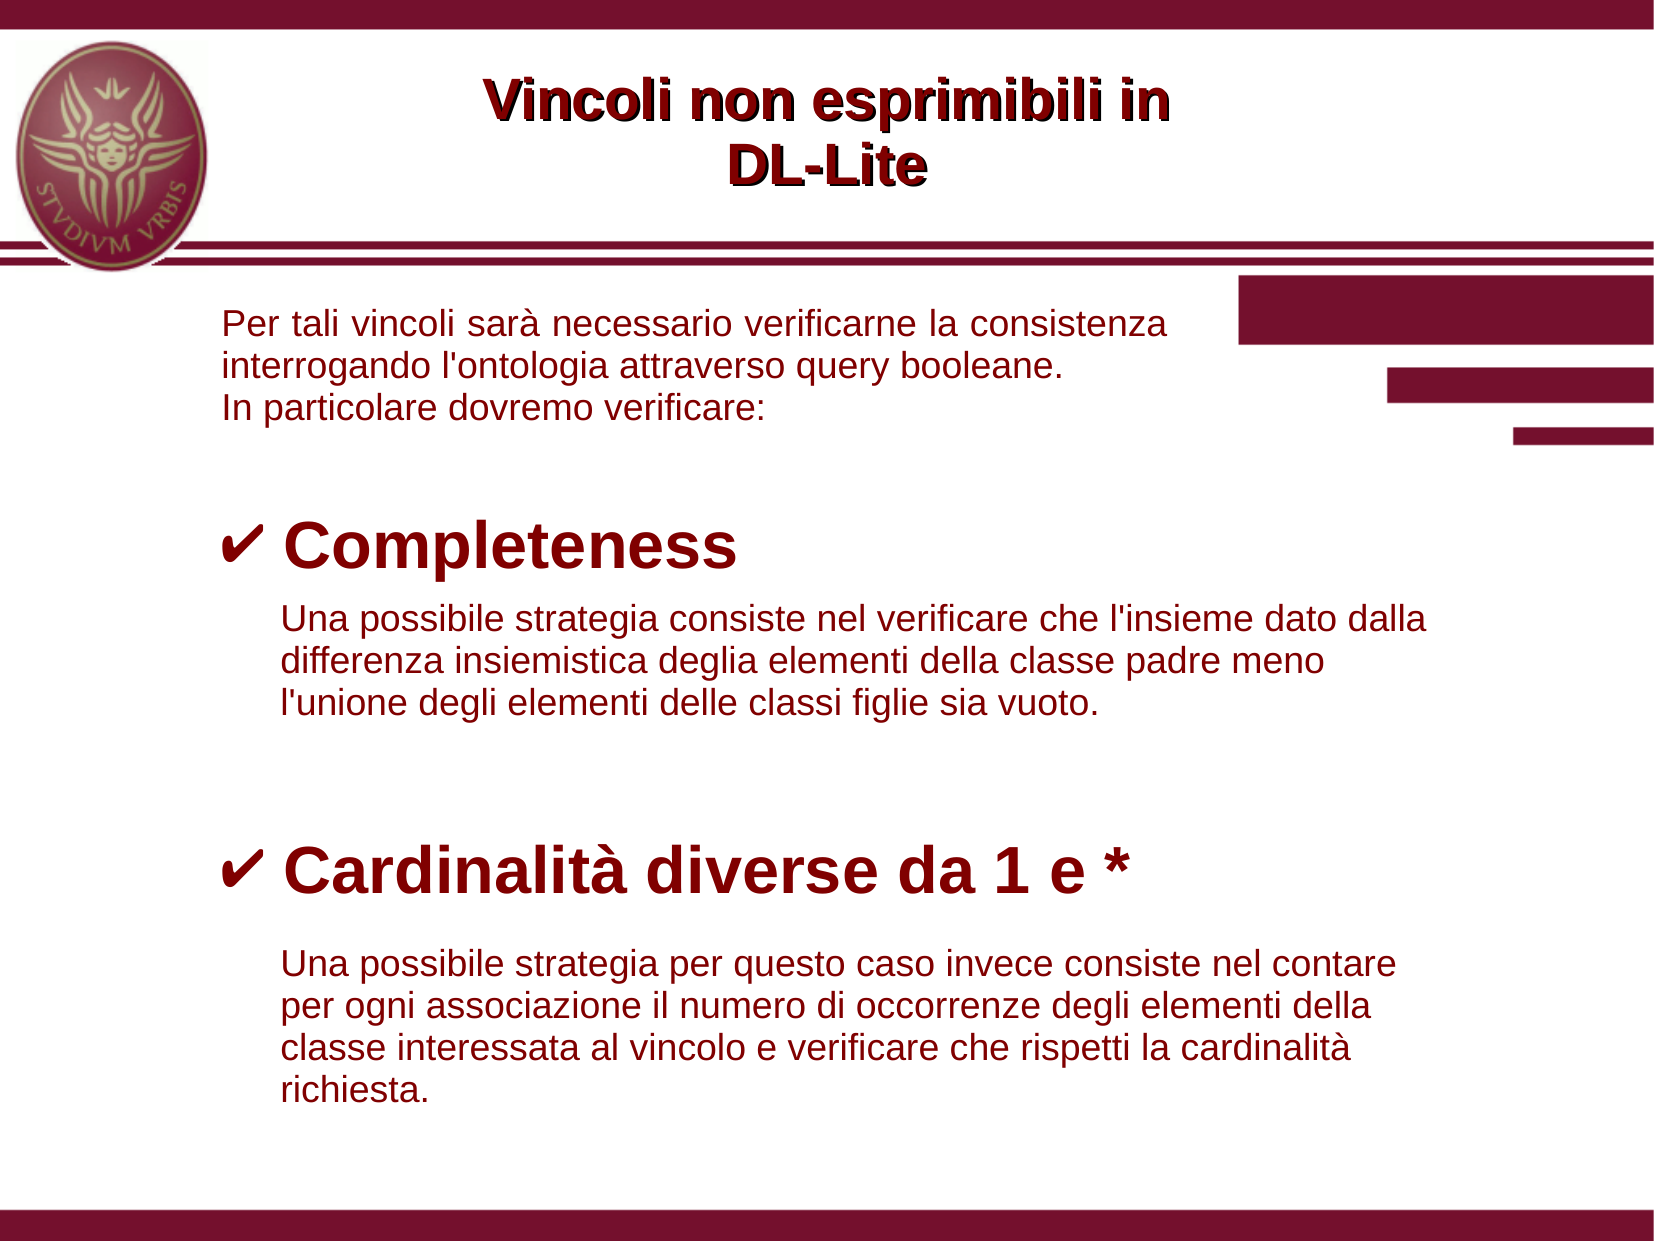

Vincoli non esprimibili in DL-Lite
Per tali vincoli sarà necessario verificarne la consistenza interrogando l'ontologia attraverso query booleane.
In particolare dovremo verificare:
 Completeness
Una possibile strategia consiste nel verificare che l'insieme dato dalla differenza insiemistica deglia elementi della classe padre meno l'unione degli elementi delle classi figlie sia vuoto.
 Cardinalità diverse da 1 e *
Una possibile strategia per questo caso invece consiste nel contare per ogni associazione il numero di occorrenze degli elementi della classe interessata al vincolo e verificare che rispetti la cardinalità richiesta.